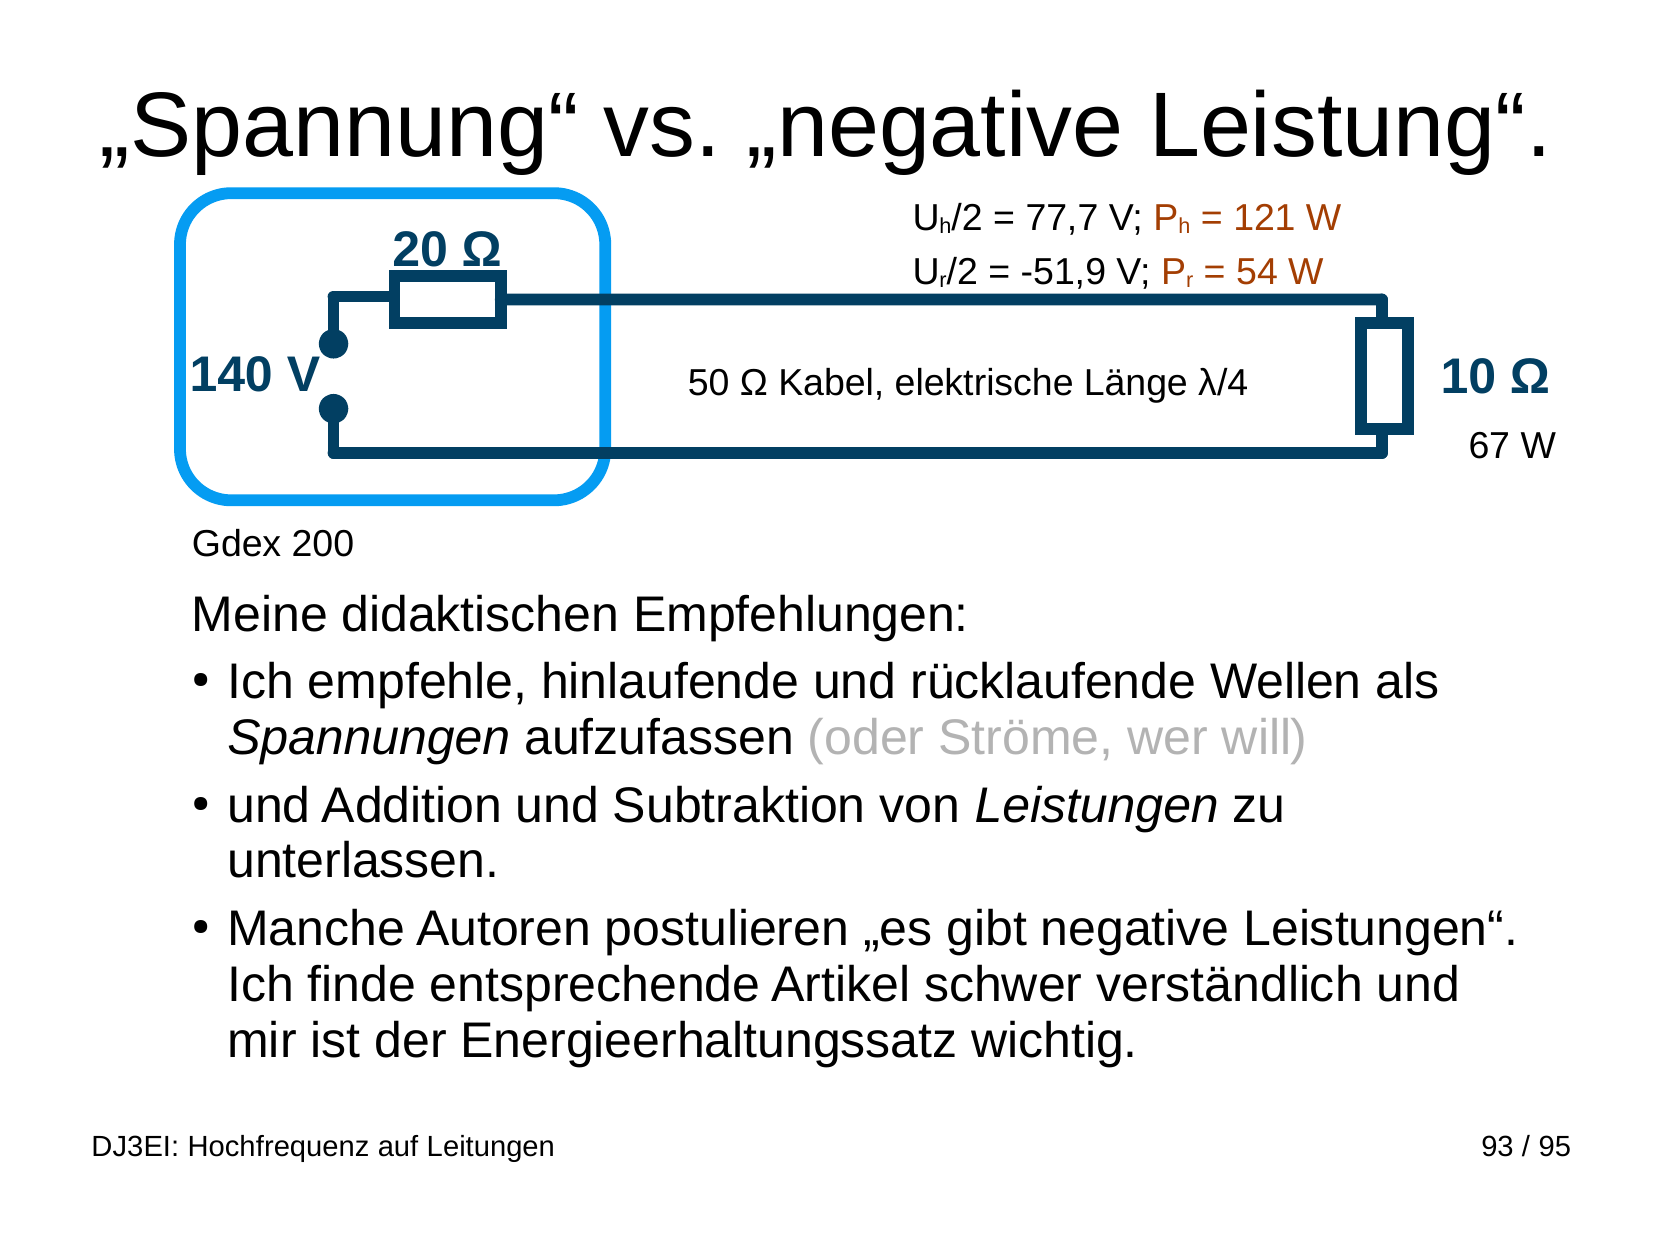

# „Spannung“ vs. „negative Leistung“.
Uh/2 = 77,7 V; Ph = 121 W
Ur/2 = -51,9 V; Pr = 54 W
20 Ω
140 V
10 Ω
50 Ω Kabel, elektrische Länge λ/4
67 W
Gdex 200
Meine didaktischen Empfehlungen:
Ich empfehle, hinlaufende und rücklaufende Wellen als Spannungen aufzufassen (oder Ströme, wer will)
und Addition und Subtraktion von Leistungen zu unterlassen.
Manche Autoren postulieren „es gibt negative Leistungen“. Ich finde entsprechende Artikel schwer verständlich und
mir ist der Energieerhaltungssatz wichtig.